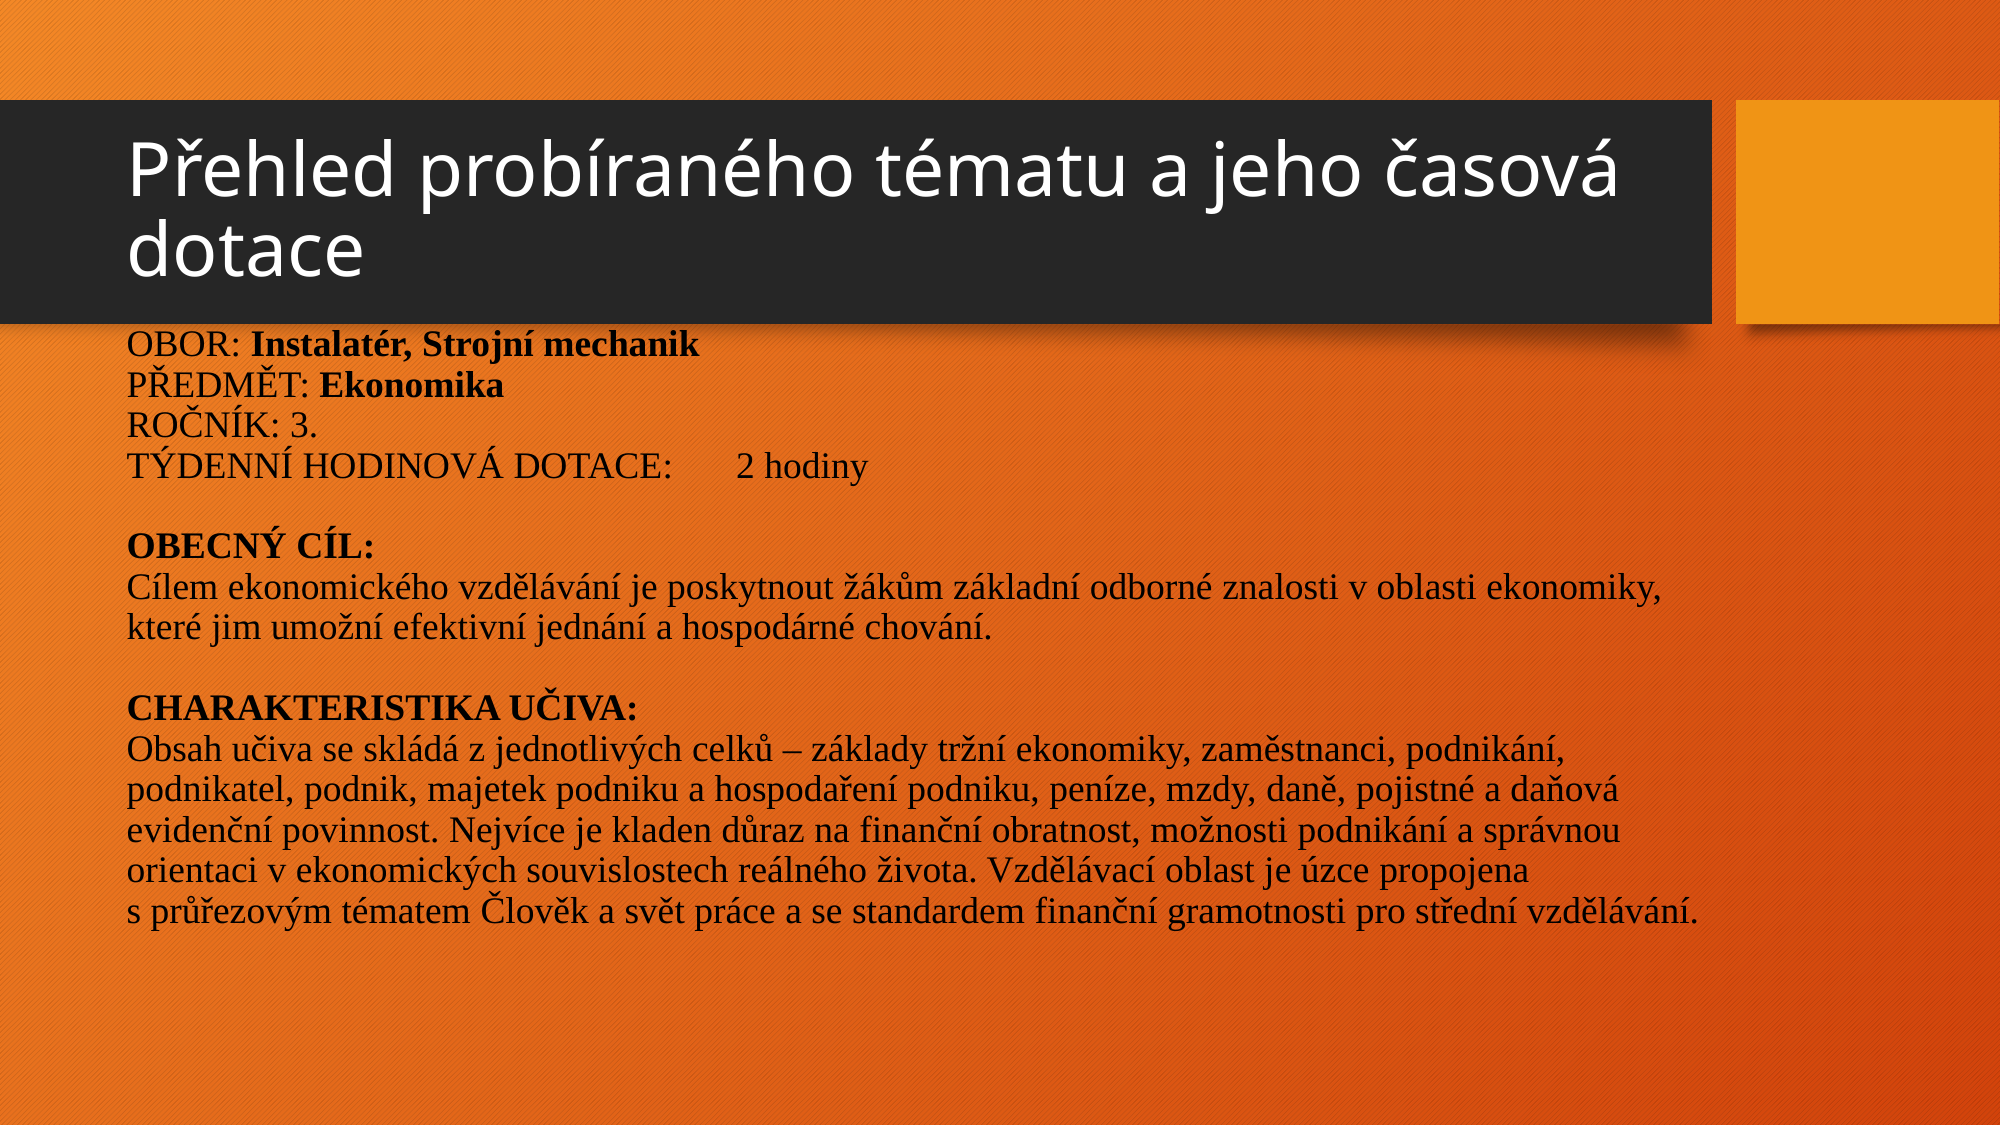

# Přehled probíraného tématu a jeho časová dotace
OBOR: Instalatér, Strojní mechanik
PŘEDMĚT: Ekonomika
ROČNÍK: 3.
TÝDENNÍ HODINOVÁ DOTACE:	 2 hodiny
OBECNÝ CÍL:
Cílem ekonomického vzdělávání je poskytnout žákům základní odborné znalosti v oblasti ekonomiky, které jim umožní efektivní jednání a hospodárné chování.
CHARAKTERISTIKA UČIVA:
Obsah učiva se skládá z jednotlivých celků – základy tržní ekonomiky, zaměstnanci, podnikání, podnikatel, podnik, majetek podniku a hospodaření podniku, peníze, mzdy, daně, pojistné a daňová evidenční povinnost. Nejvíce je kladen důraz na finanční obratnost, možnosti podnikání a správnou orientaci v ekonomických souvislostech reálného života. Vzdělávací oblast je úzce propojena s průřezovým tématem Člověk a svět práce a se standardem finanční gramotnosti pro střední vzdělávání.